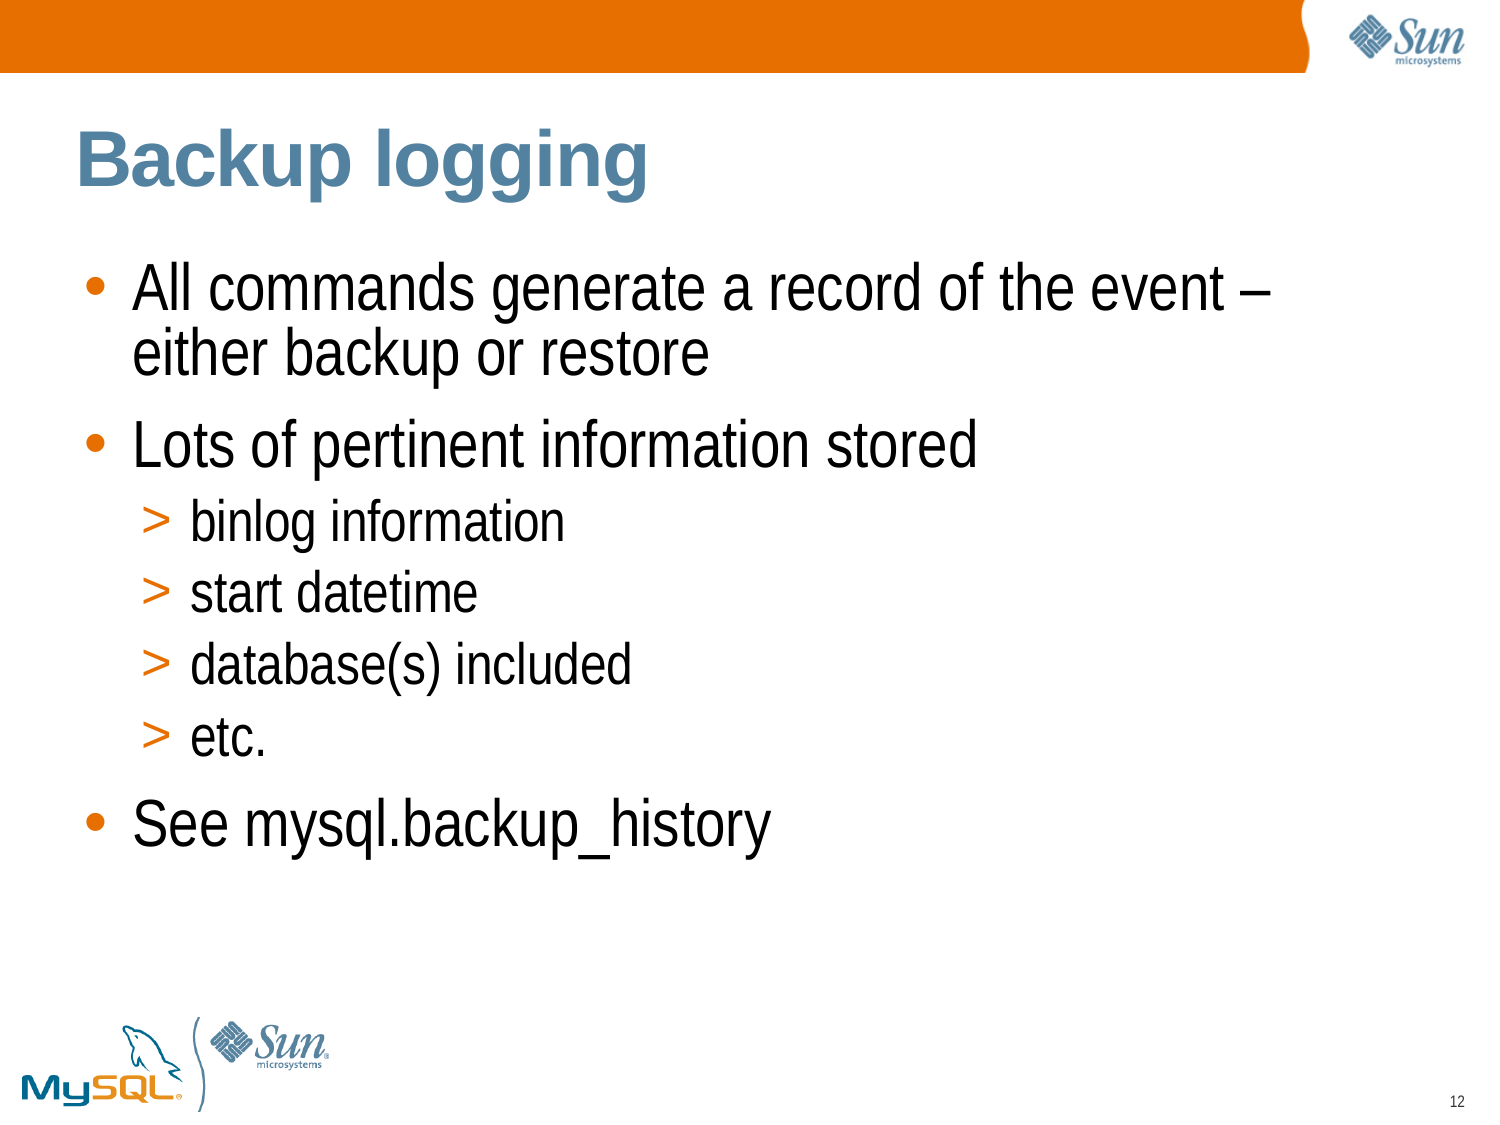

# Backup logging
All commands generate a record of the event – either backup or restore
Lots of pertinent information stored
binlog information
start datetime
database(s) included
etc.
See mysql.backup_history